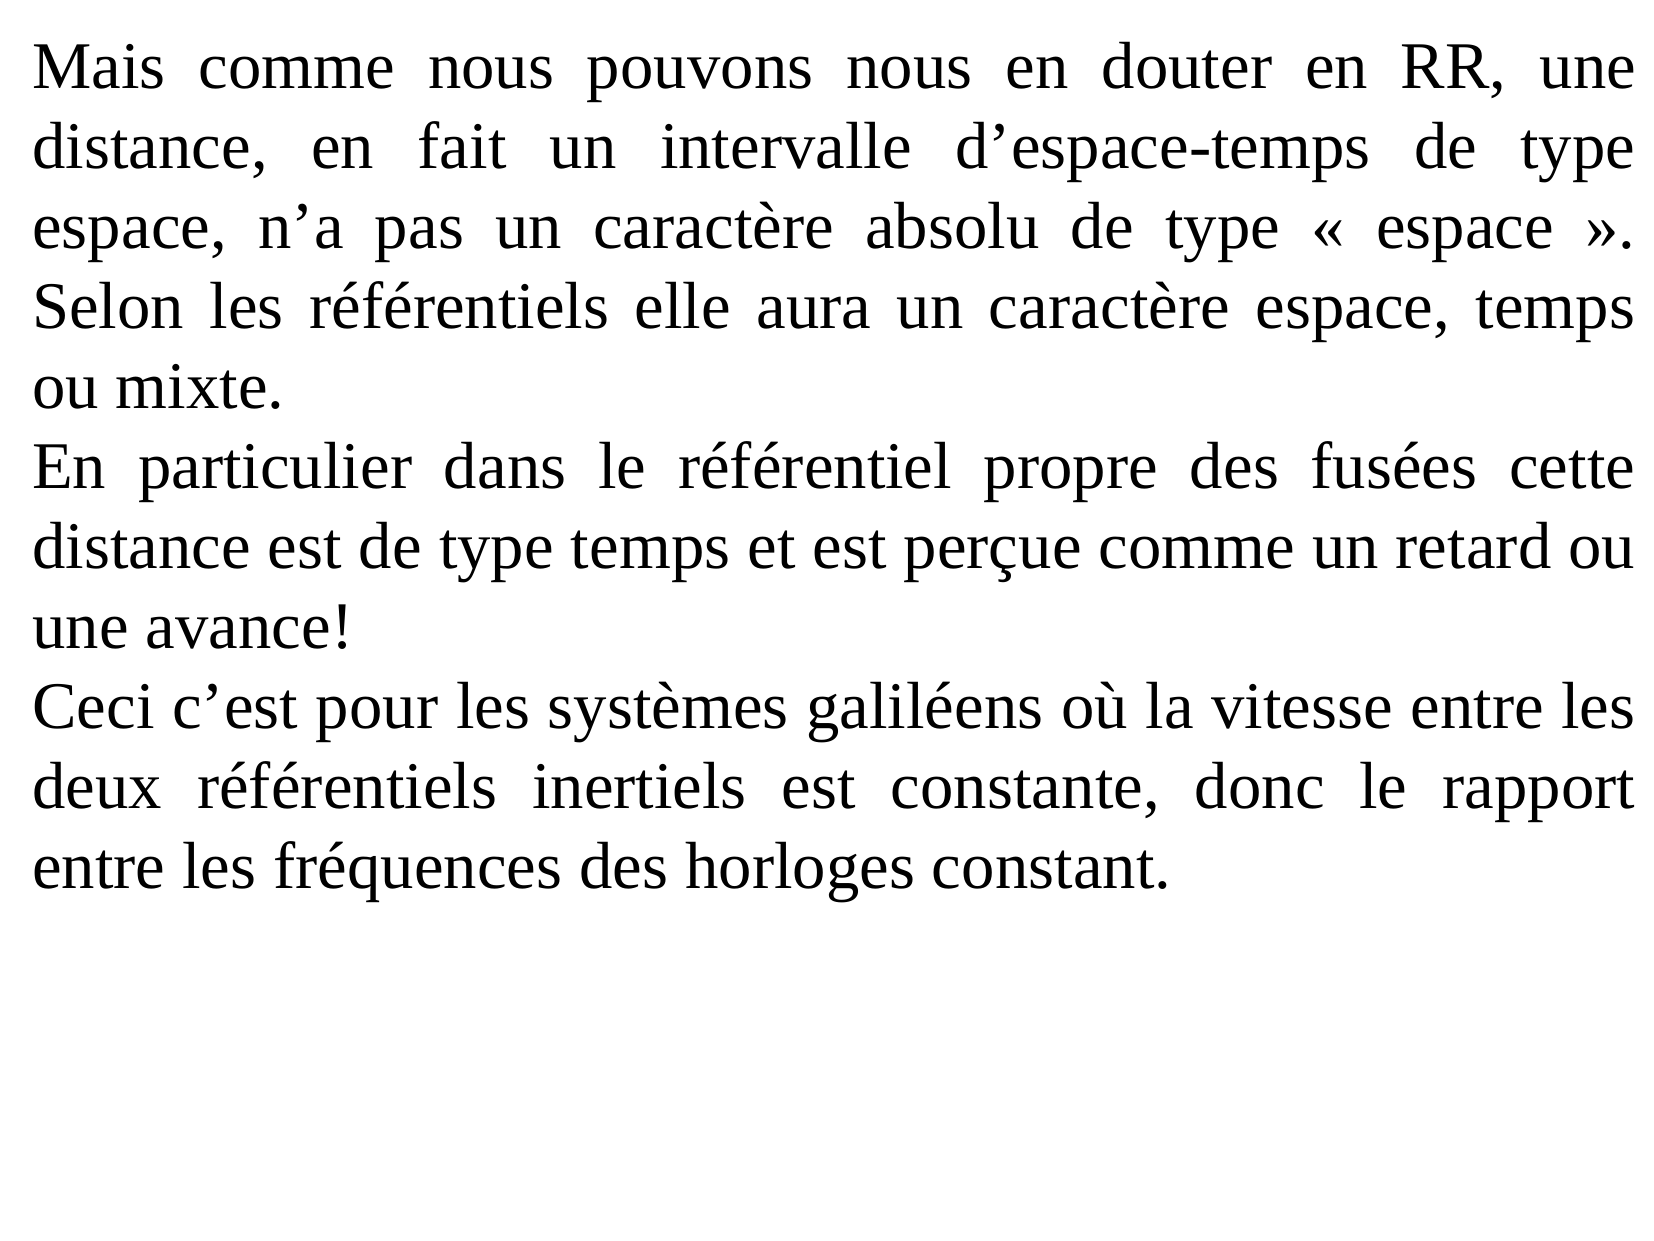

Mais comme nous pouvons nous en douter en RR, une distance, en fait un intervalle d’espace-temps de type espace, n’a pas un caractère absolu de type « espace ». Selon les référentiels elle aura un caractère espace, temps ou mixte.
En particulier dans le référentiel propre des fusées cette distance est de type temps et est perçue comme un retard ou une avance!
Ceci c’est pour les systèmes galiléens où la vitesse entre les deux référentiels inertiels est constante, donc le rapport entre les fréquences des horloges constant.